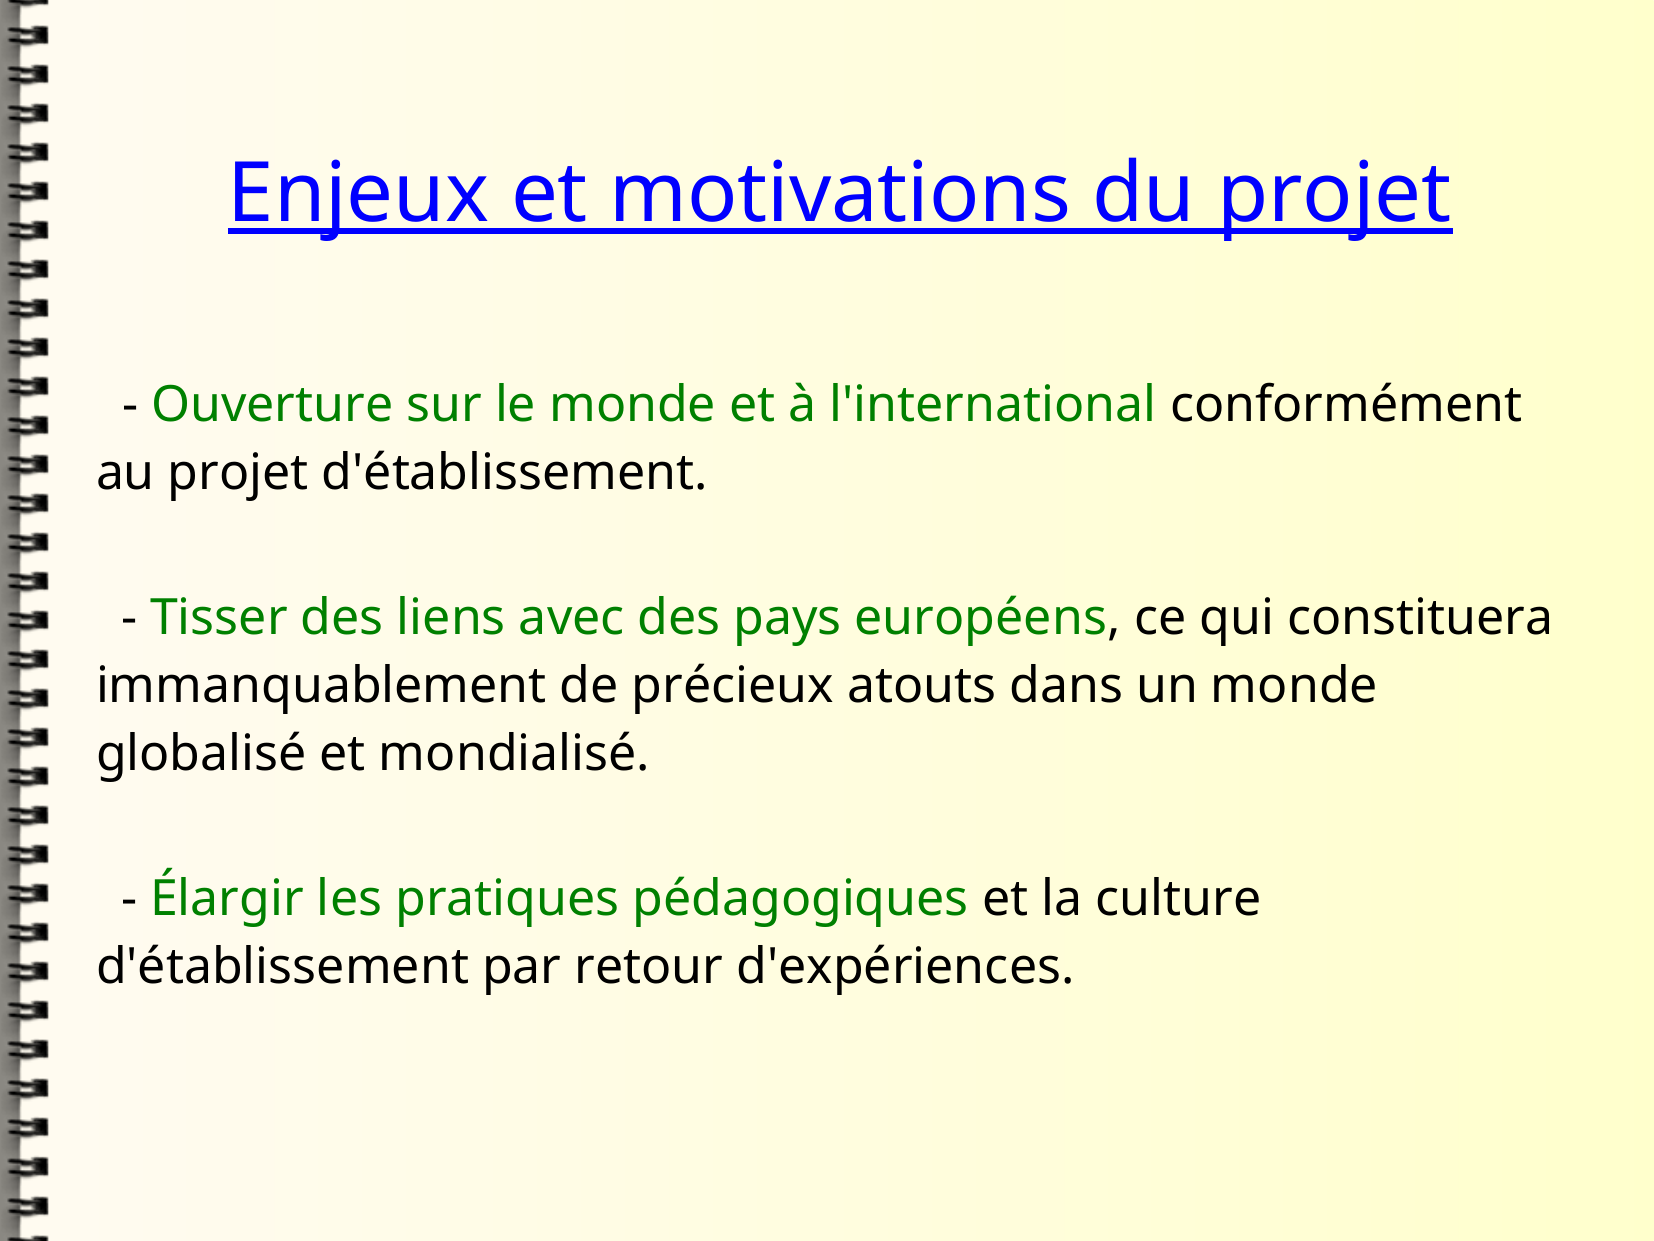

# Enjeux et motivations du projet
 - Ouverture sur le monde et à l'international conformément au projet d'établissement.
 - Tisser des liens avec des pays européens, ce qui constituera immanquablement de précieux atouts dans un monde globalisé et mondialisé.
 - Élargir les pratiques pédagogiques et la culture d'établissement par retour d'expériences.